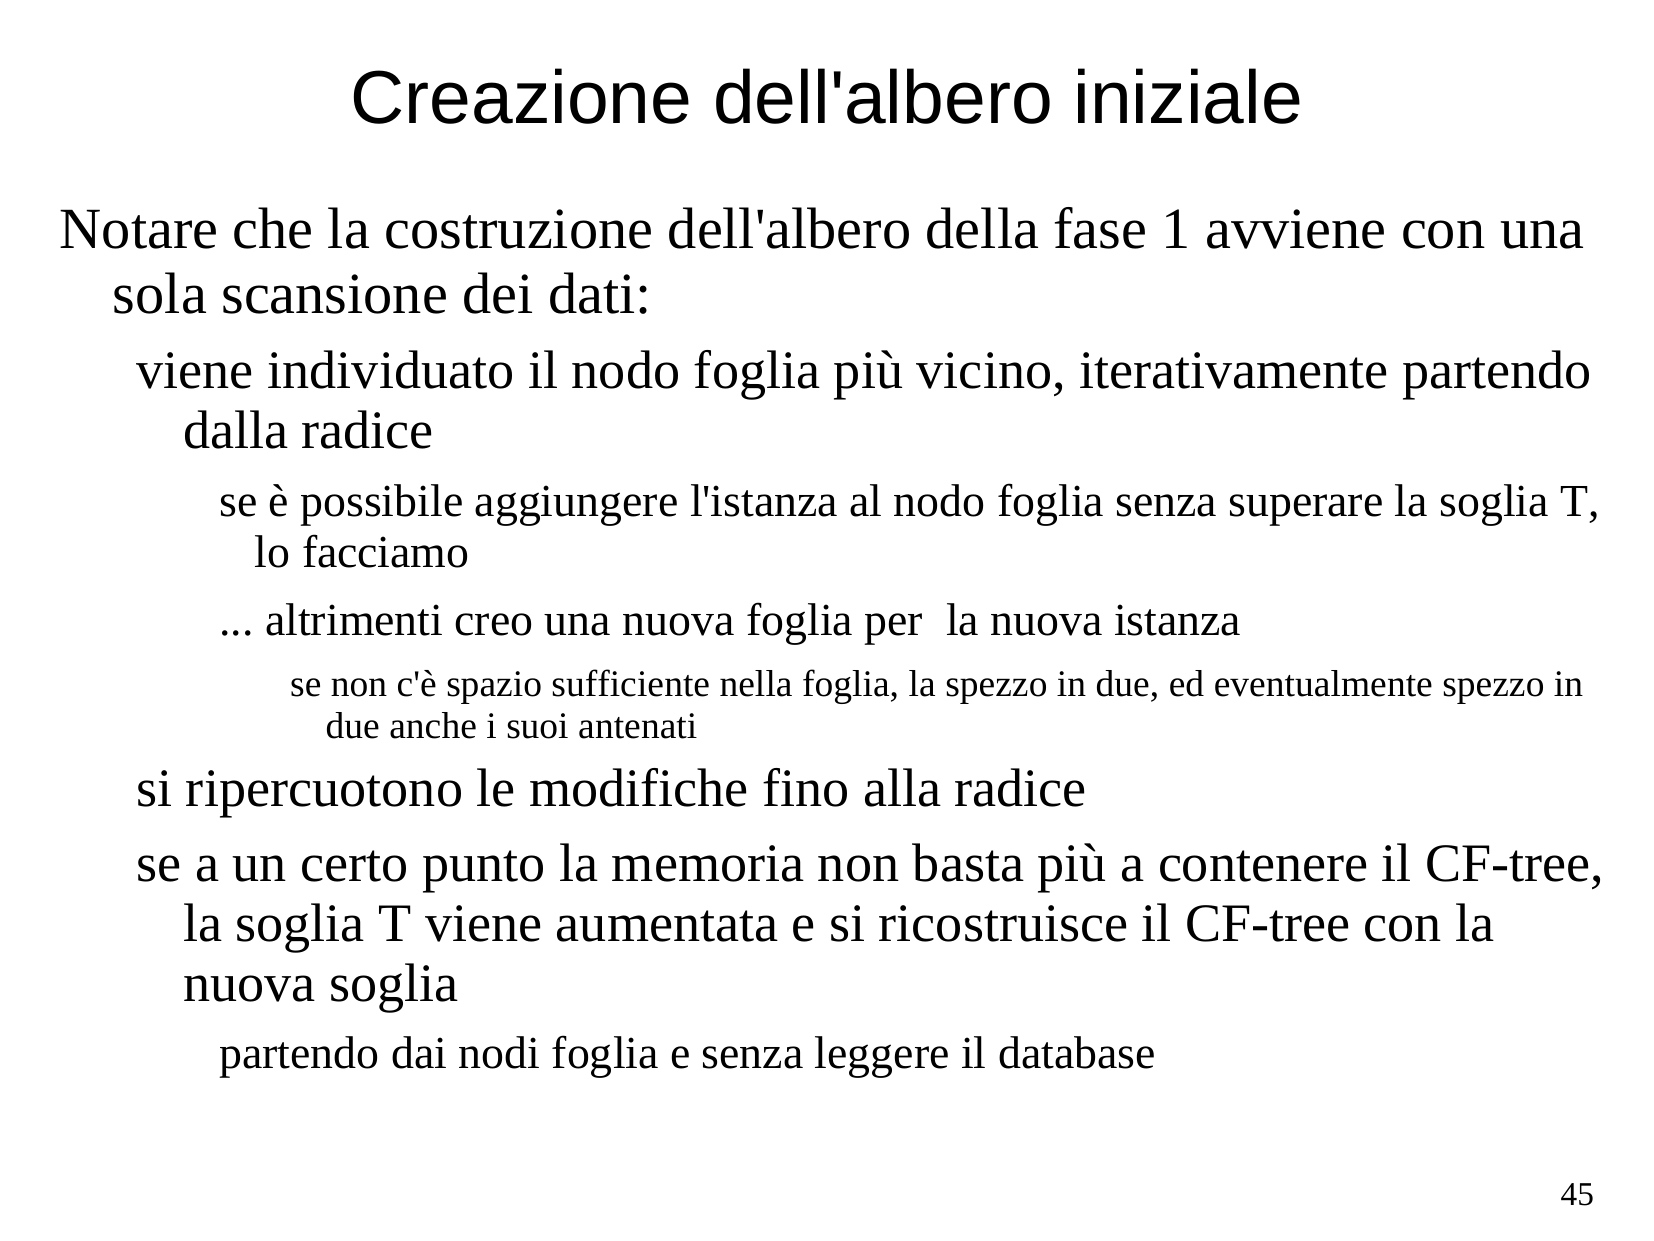

# Creazione dell'albero iniziale
Notare che la costruzione dell'albero della fase 1 avviene con una sola scansione dei dati:
viene individuato il nodo foglia più vicino, iterativamente partendo dalla radice
se è possibile aggiungere l'istanza al nodo foglia senza superare la soglia T, lo facciamo
... altrimenti creo una nuova foglia per la nuova istanza
se non c'è spazio sufficiente nella foglia, la spezzo in due, ed eventualmente spezzo in due anche i suoi antenati
si ripercuotono le modifiche fino alla radice
se a un certo punto la memoria non basta più a contenere il CF-tree, la soglia T viene aumentata e si ricostruisce il CF-tree con la nuova soglia
partendo dai nodi foglia e senza leggere il database